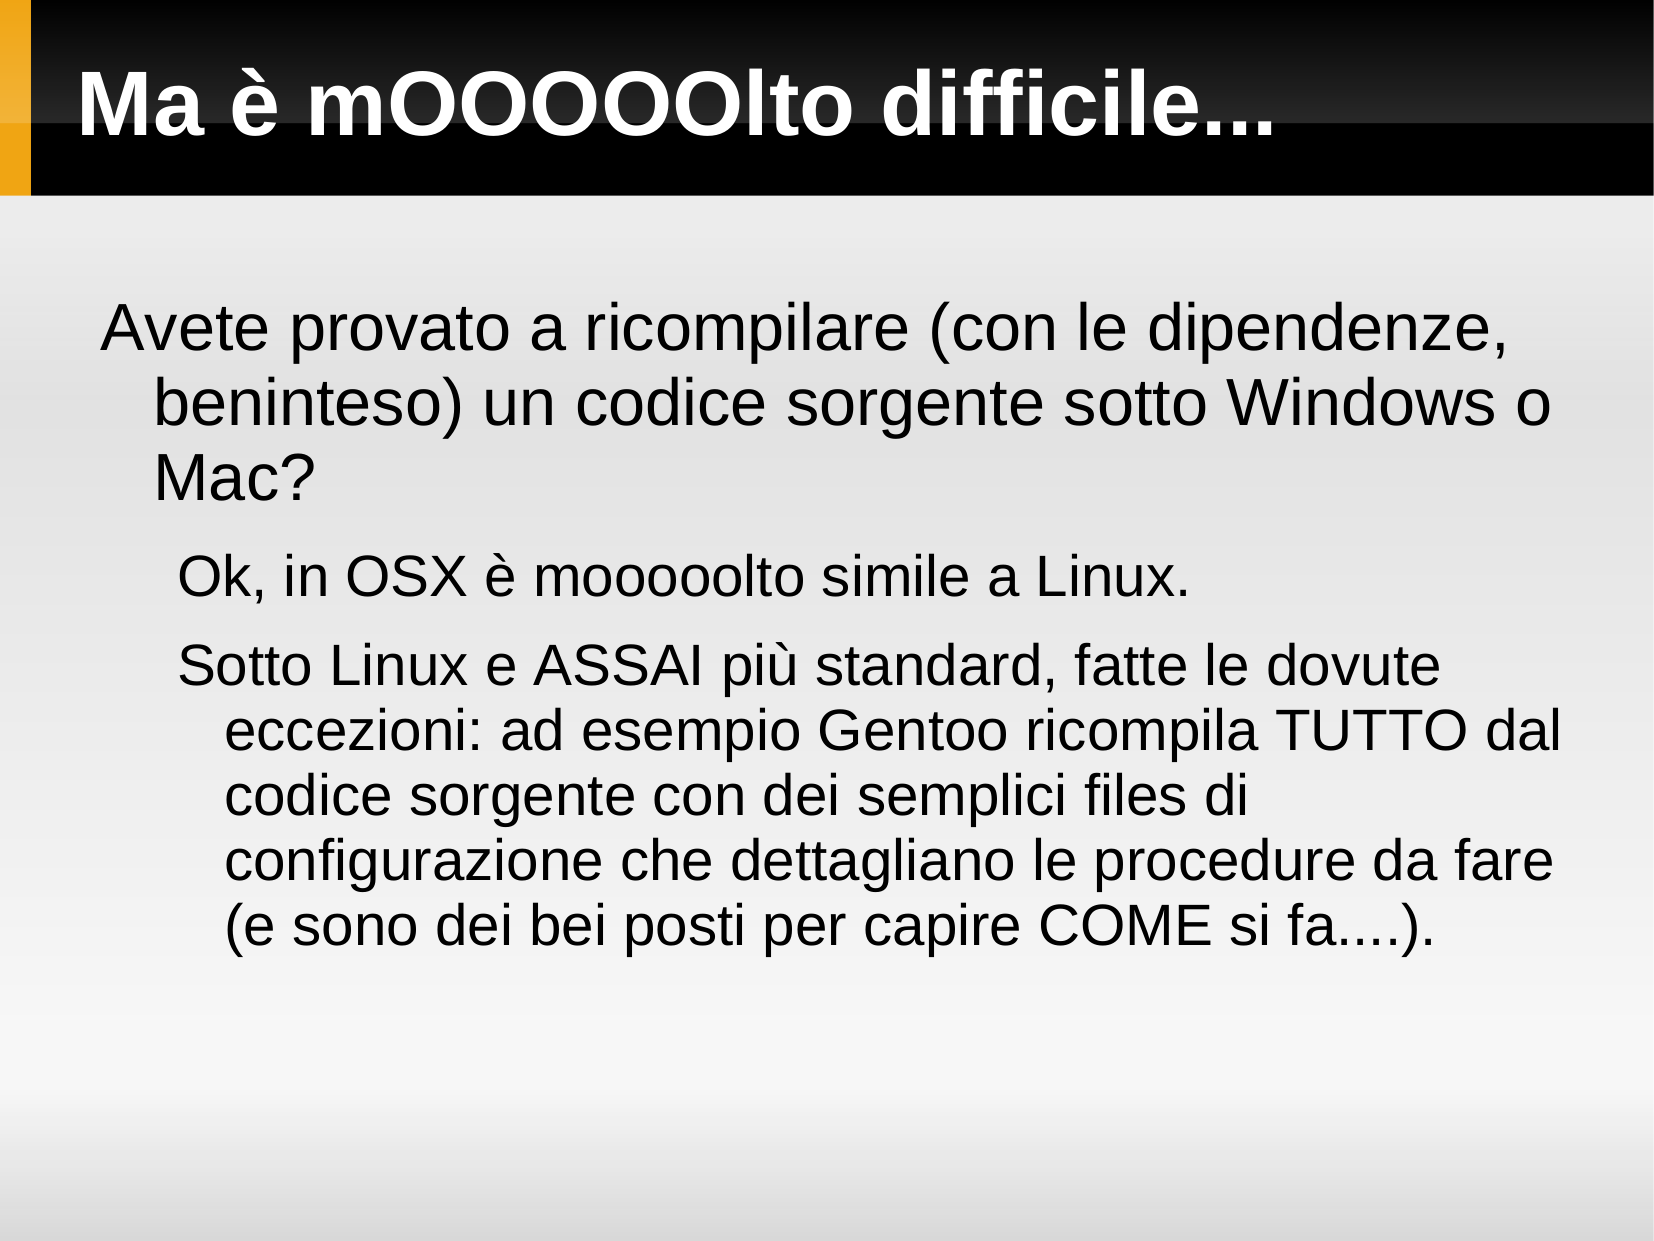

# Ma è mOOOOOlto difficile...
Avete provato a ricompilare (con le dipendenze, beninteso) un codice sorgente sotto Windows o Mac?
Ok, in OSX è mooooolto simile a Linux.
Sotto Linux e ASSAI più standard, fatte le dovute eccezioni: ad esempio Gentoo ricompila TUTTO dal codice sorgente con dei semplici files di configurazione che dettagliano le procedure da fare (e sono dei bei posti per capire COME si fa....).